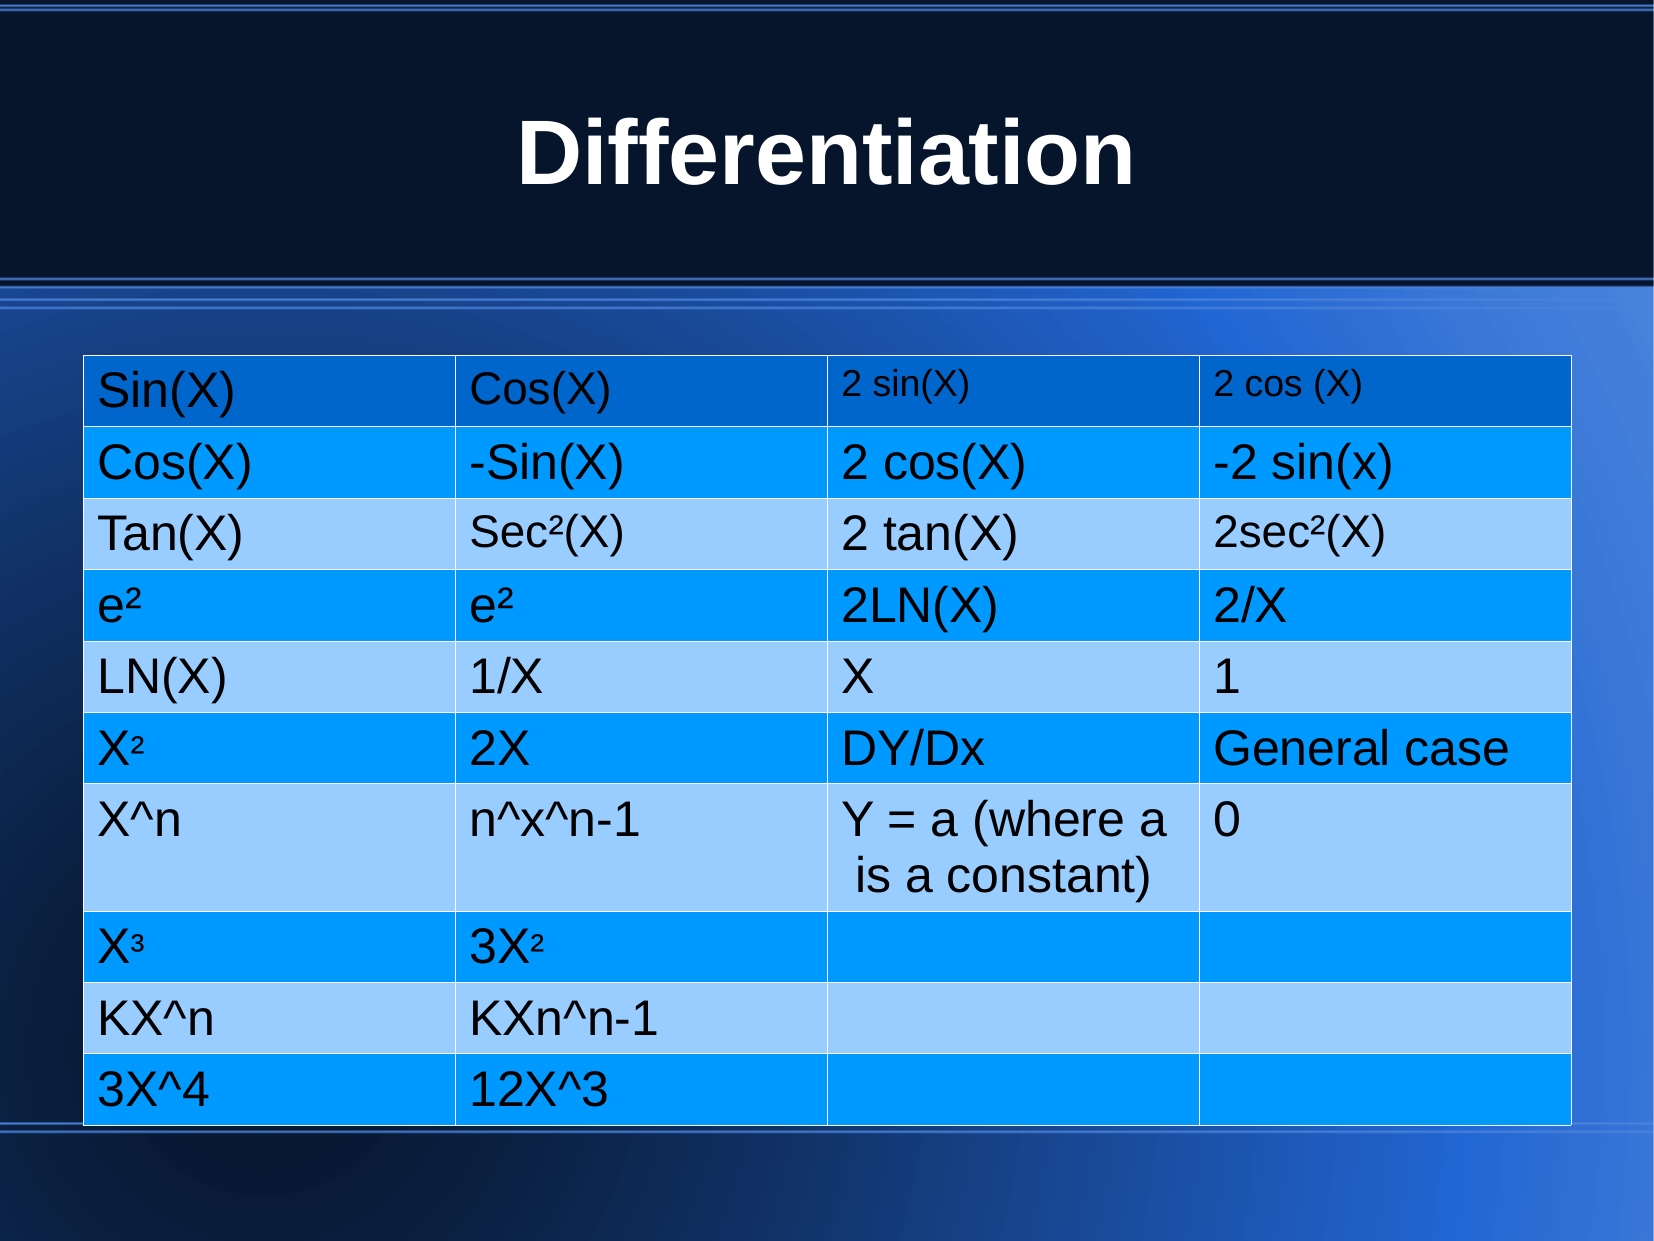

# Differentiation
| Sin(X) | Cos(X) | 2 sin(X) | 2 cos (X) |
| --- | --- | --- | --- |
| Cos(X) | -Sin(X) | 2 cos(X) | -2 sin(x) |
| Tan(X) | Sec²(X) | 2 tan(X) | 2sec²(X) |
| e² | e² | 2LN(X) | 2/X |
| LN(X) | 1/X | X | 1 |
| X² | 2X | DY/Dx | General case |
| X^n | n^x^n-1 | Y = a (where a is a constant) | 0 |
| X³ | 3X² | | |
| KX^n | KXn^n-1 | | |
| 3X^4 | 12X^3 | | |